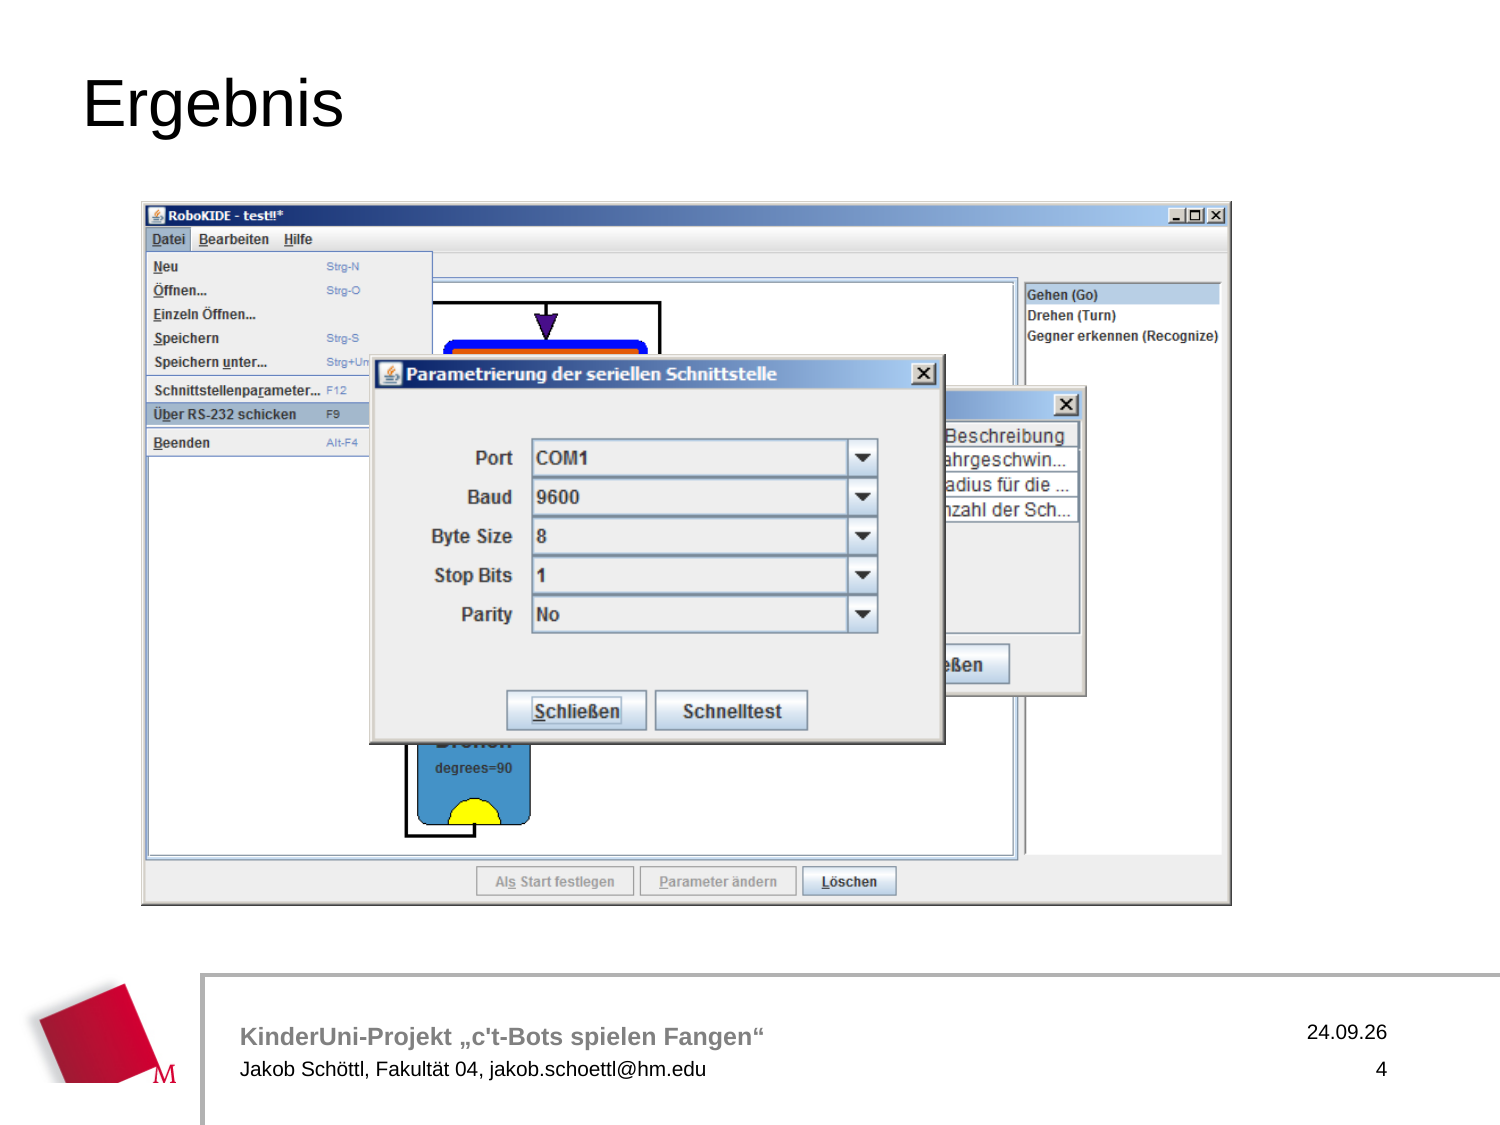

# Ergebnis
4
Prof. Dr. Mustername, Fakultät 33, xyz@hm.edu